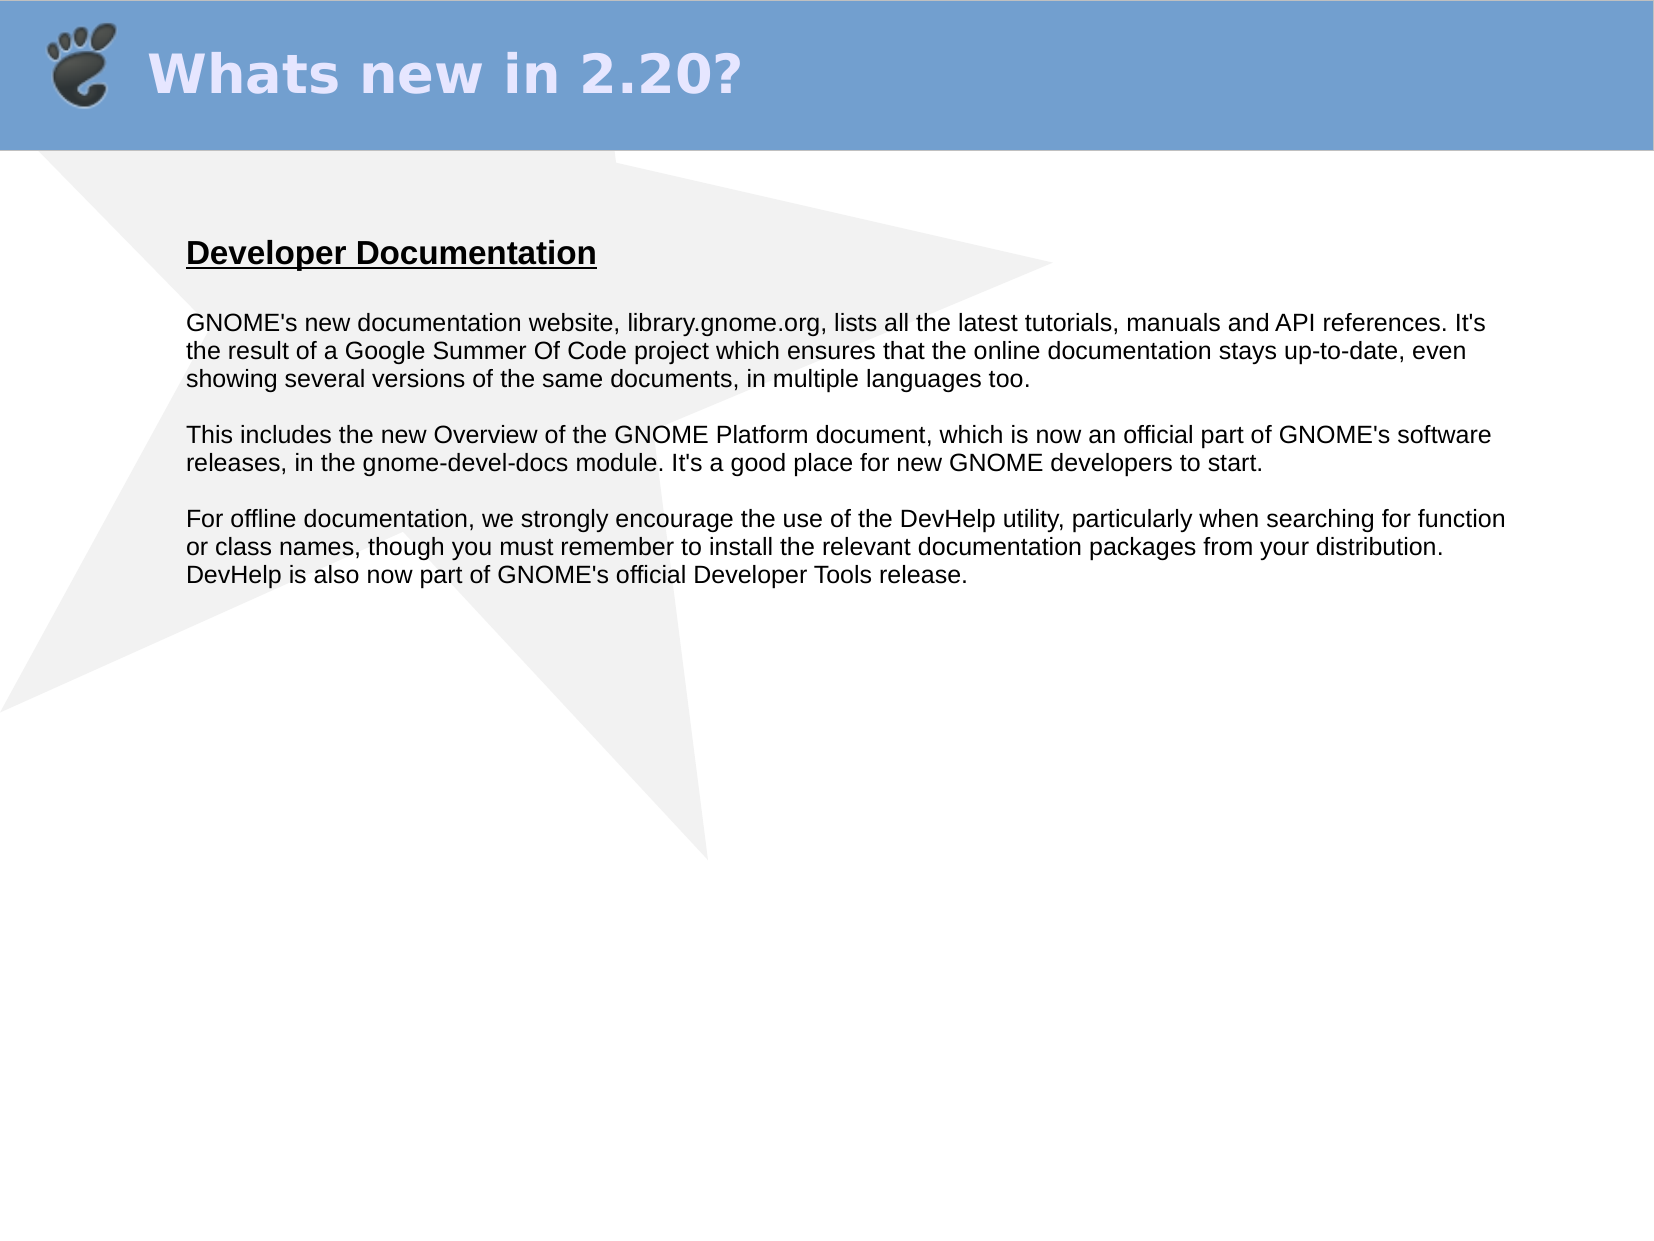

Whats new in 2.20?
#
Developer Documentation
GNOME's new documentation website, library.gnome.org, lists all the latest tutorials, manuals and API references. It's the result of a Google Summer Of Code project which ensures that the online documentation stays up-to-date, even showing several versions of the same documents, in multiple languages too.
This includes the new Overview of the GNOME Platform document, which is now an official part of GNOME's software releases, in the gnome-devel-docs module. It's a good place for new GNOME developers to start.
For offline documentation, we strongly encourage the use of the DevHelp utility, particularly when searching for function or class names, though you must remember to install the relevant documentation packages from your distribution. DevHelp is also now part of GNOME's official Developer Tools release.